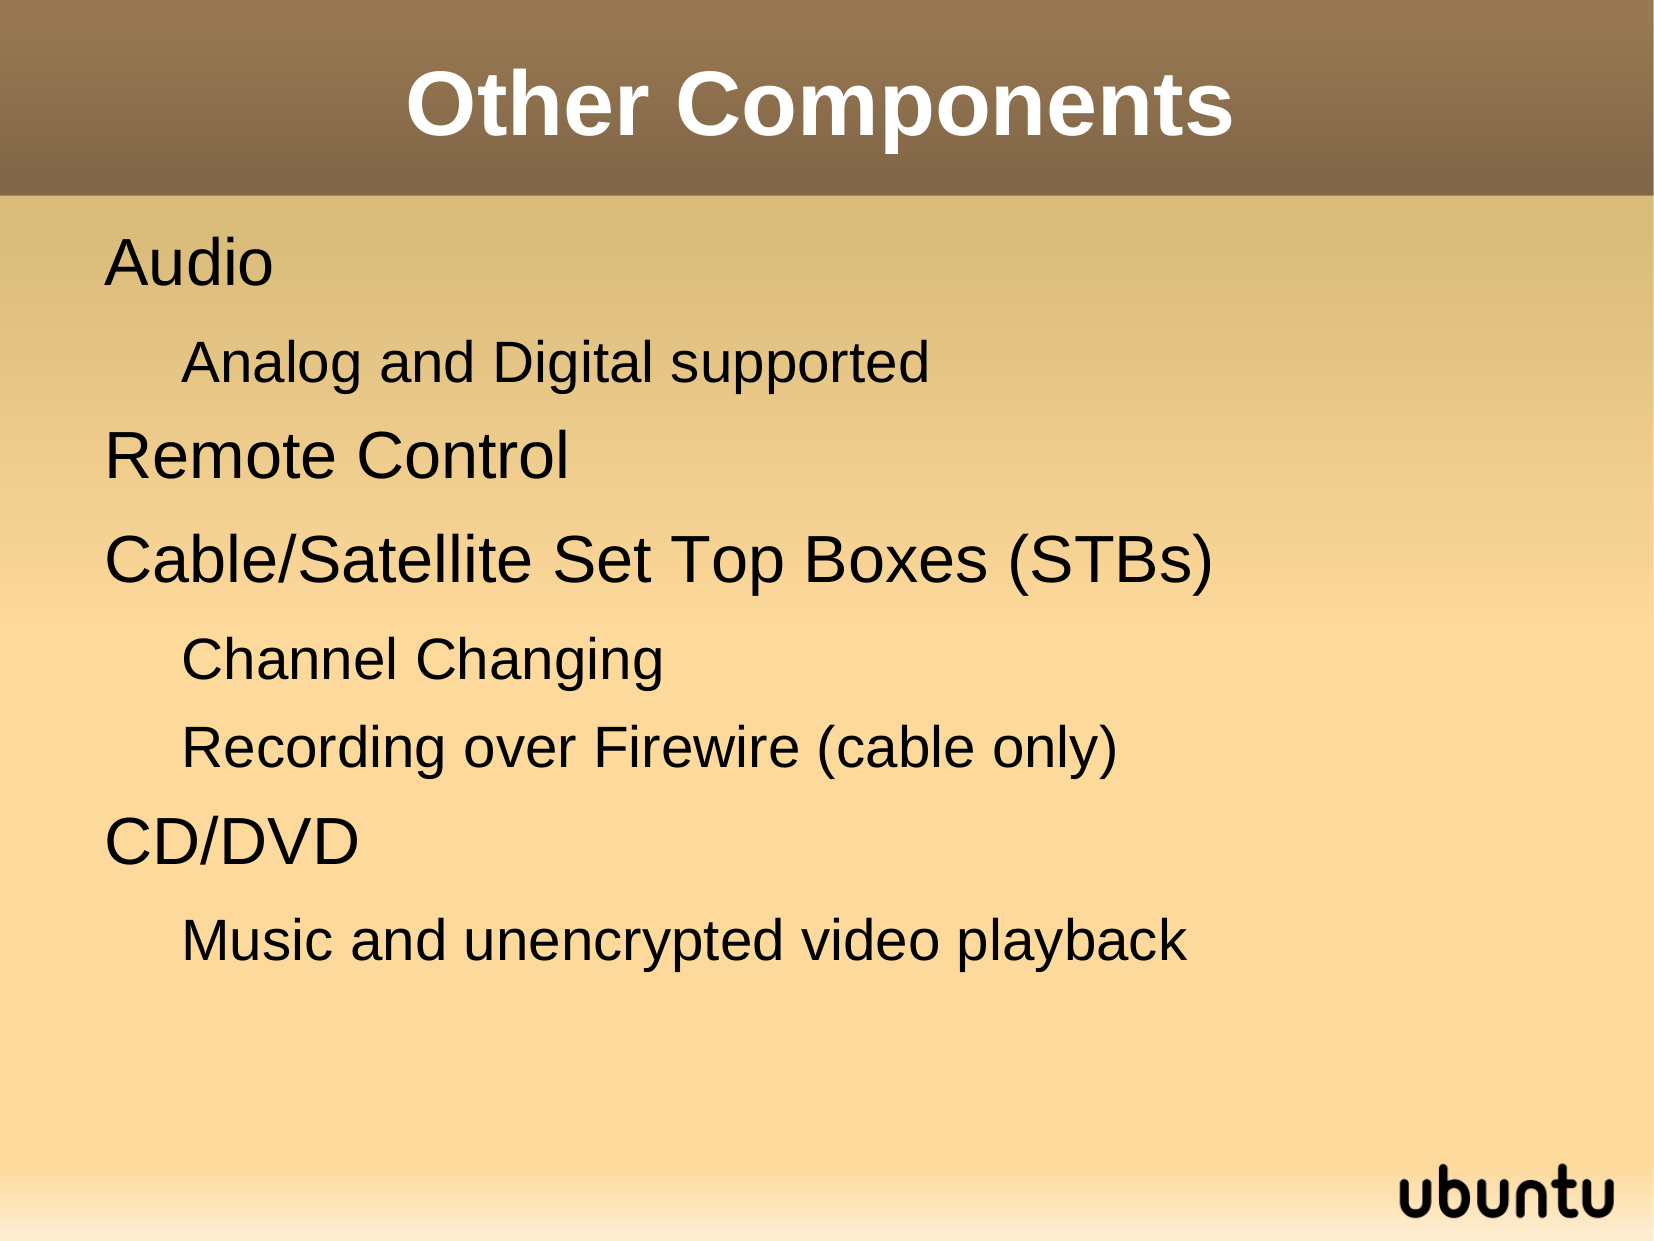

# Other Components
Audio
Analog and Digital supported
Remote Control
Cable/Satellite Set Top Boxes (STBs)
Channel Changing
Recording over Firewire (cable only)
CD/DVD
Music and unencrypted video playback